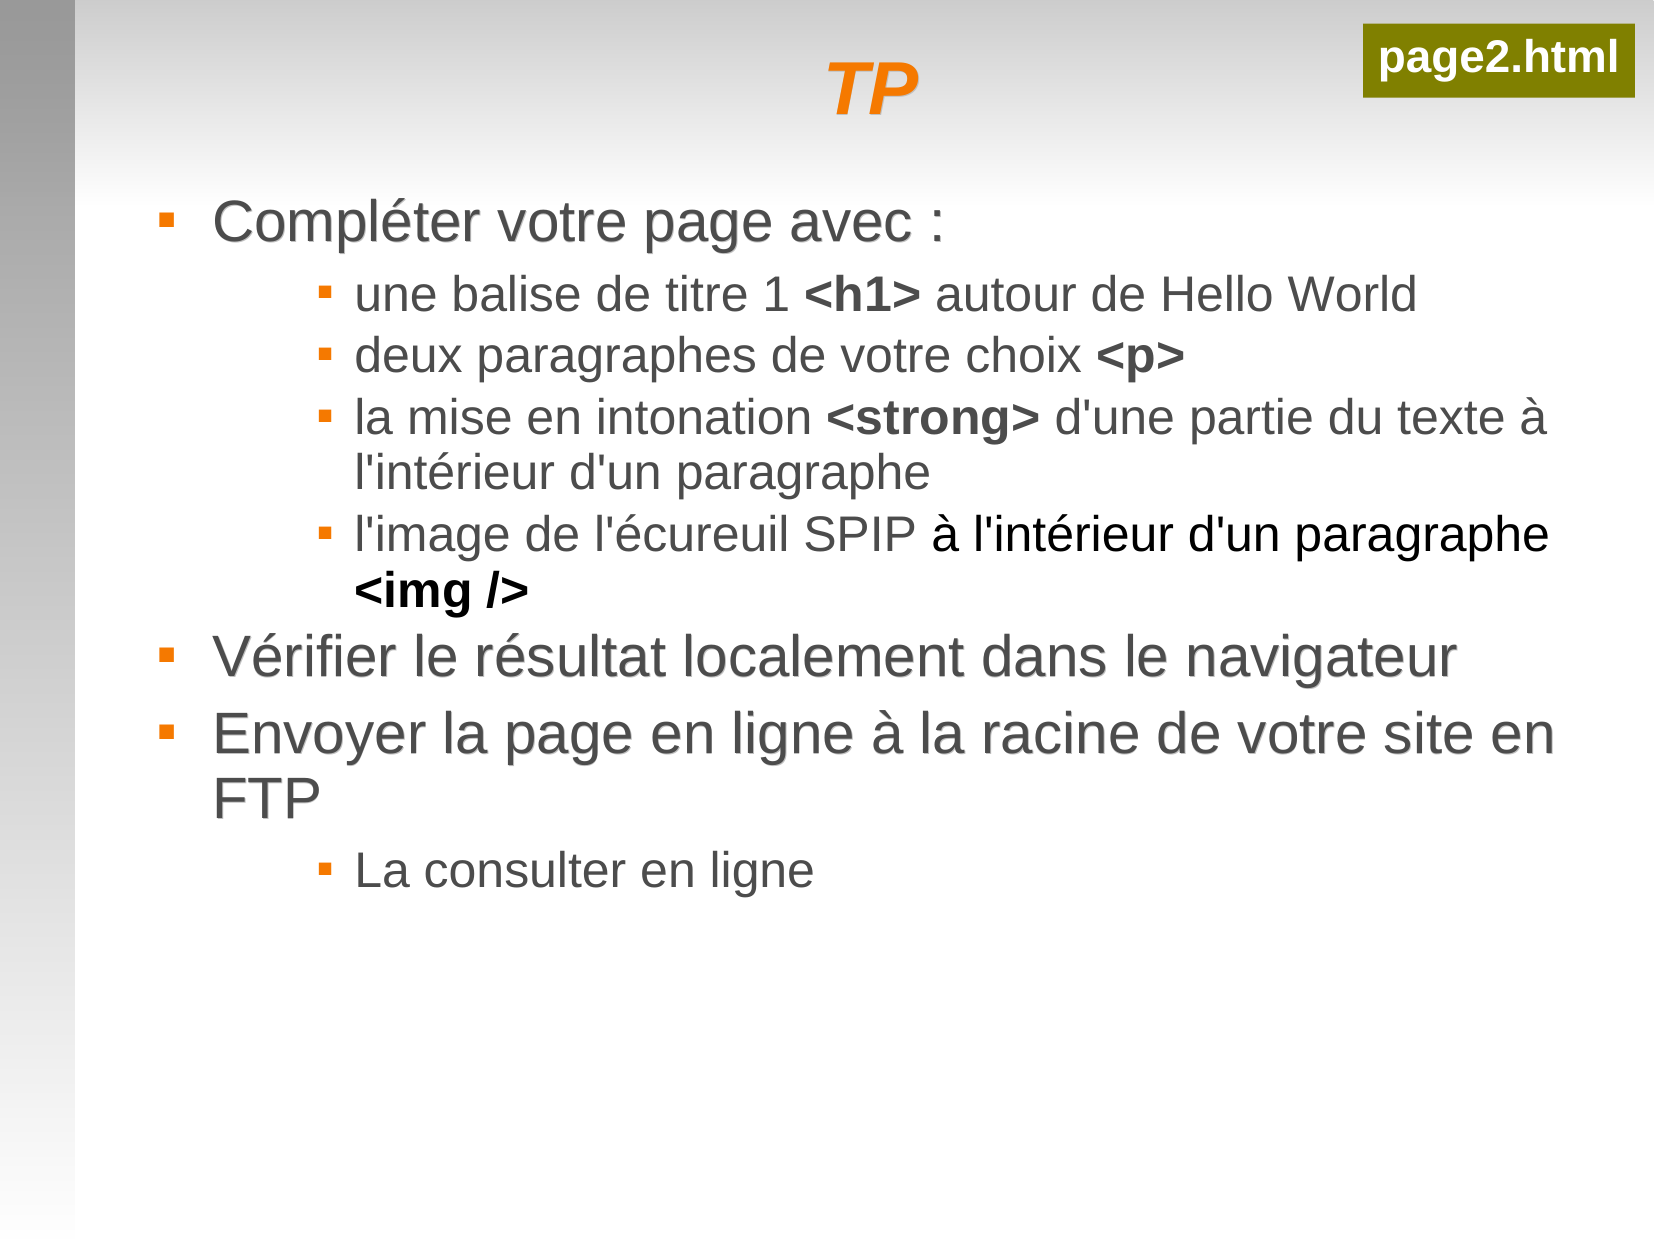

# TP
page2.html
Compléter votre page avec :
une balise de titre 1 <h1> autour de Hello World
deux paragraphes de votre choix <p>
la mise en intonation <strong> d'une partie du texte à l'intérieur d'un paragraphe
l'image de l'écureuil SPIP à l'intérieur d'un paragraphe
<img />
Vérifier le résultat localement dans le navigateur
Envoyer la page en ligne à la racine de votre site en FTP
La consulter en ligne